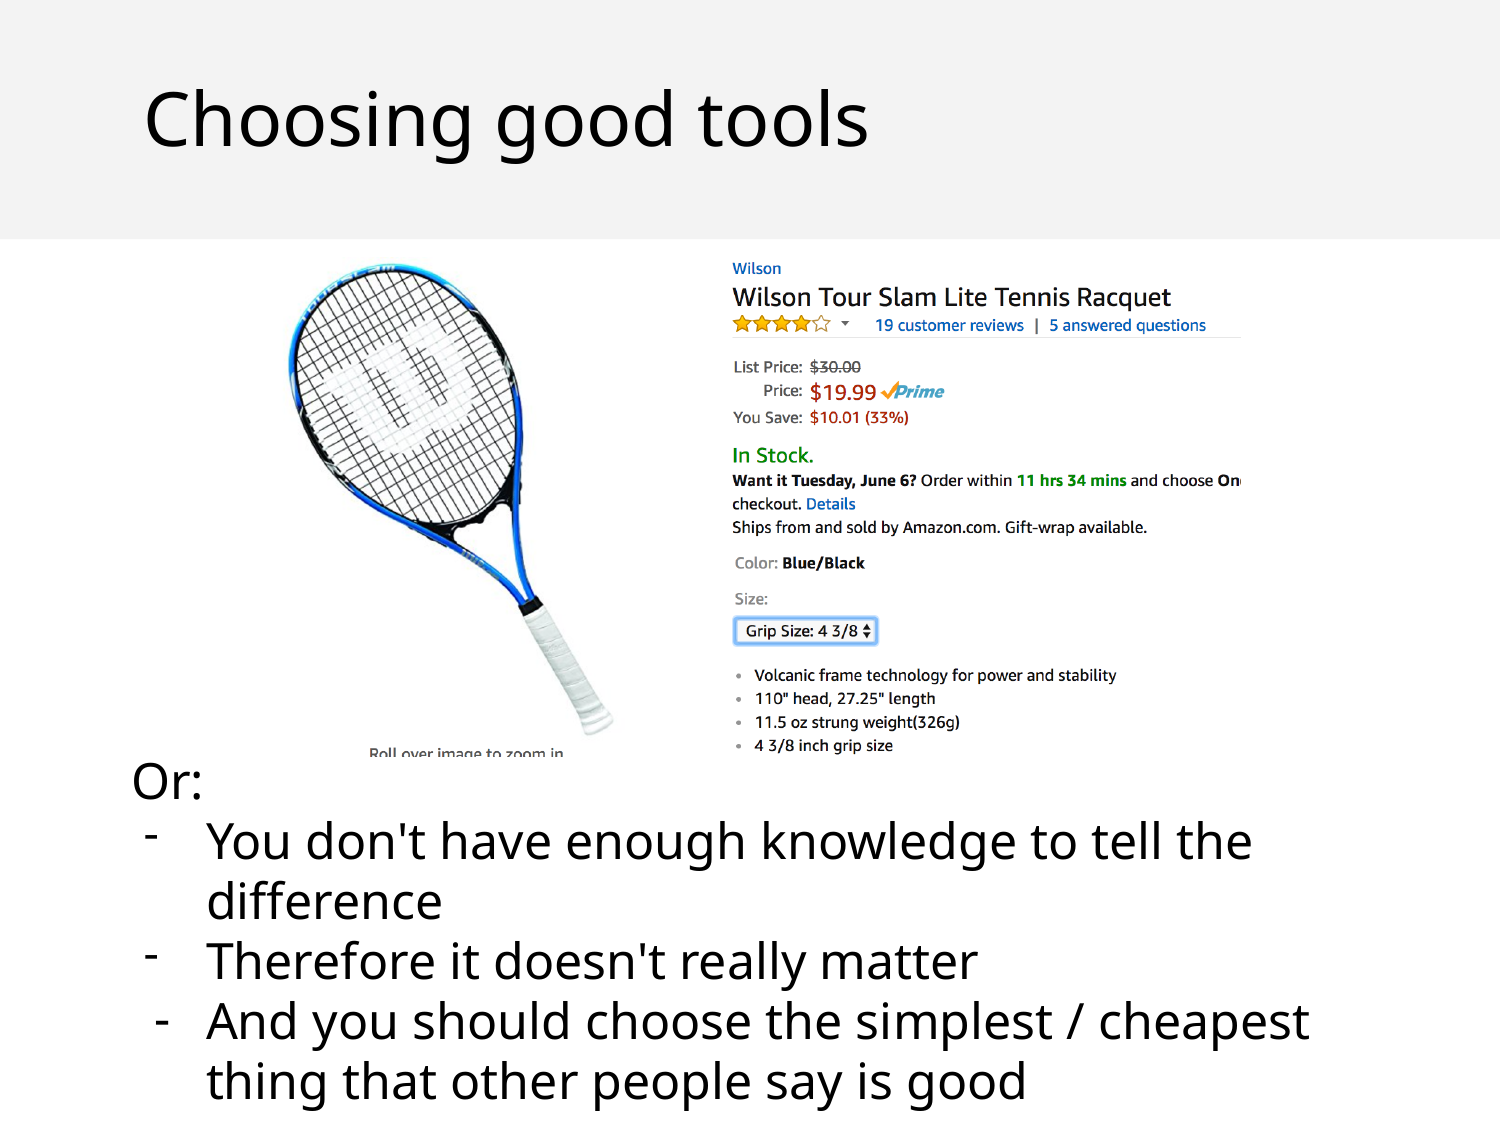

# Choosing good tools
Or:
You don't have enough knowledge to tell the difference
Therefore it doesn't really matter
And you should choose the simplest / cheapest thing that other people say is good